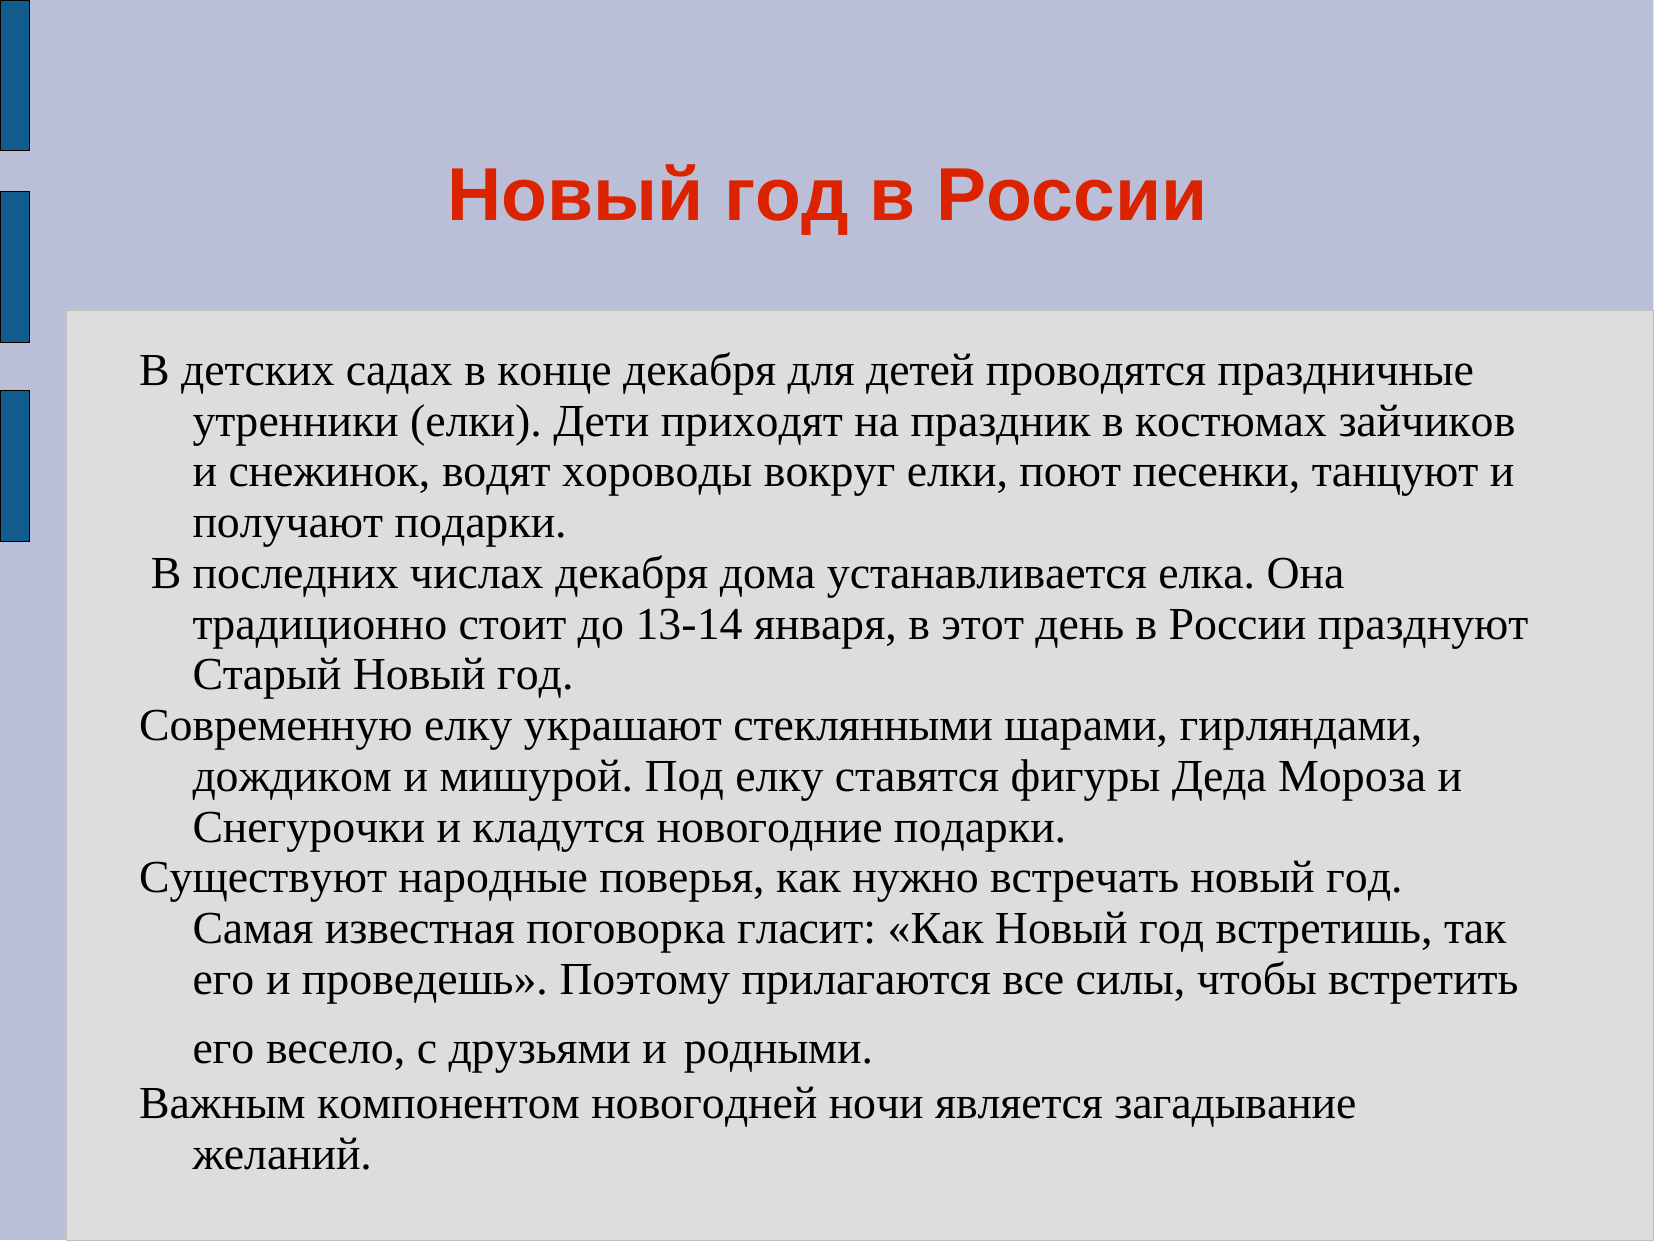

# Новый год в России
В детских садах в конце декабря для детей проводятся праздничные утренники (елки). Дети приходят на праздник в костюмах зайчиков и снежинок, водят хороводы вокруг елки, поют песенки, танцуют и получают подарки.
 В последних числах декабря дома устанавливается елка. Она традиционно стоит до 13-14 января, в этот день в России празднуют Старый Новый год.
Современную елку украшают стеклянными шарами, гирляндами, дождиком и мишурой. Под елку ставятся фигуры Деда Мороза и Снегурочки и кладутся новогодние подарки.
Существуют народные поверья, как нужно встречать новый год. Самая известная поговорка гласит: «Как Новый год встретишь, так его и проведешь». Поэтому прилагаются все силы, чтобы встретить его весело, с друзьями и родными.
Важным компонентом новогодней ночи является загадывание желаний.